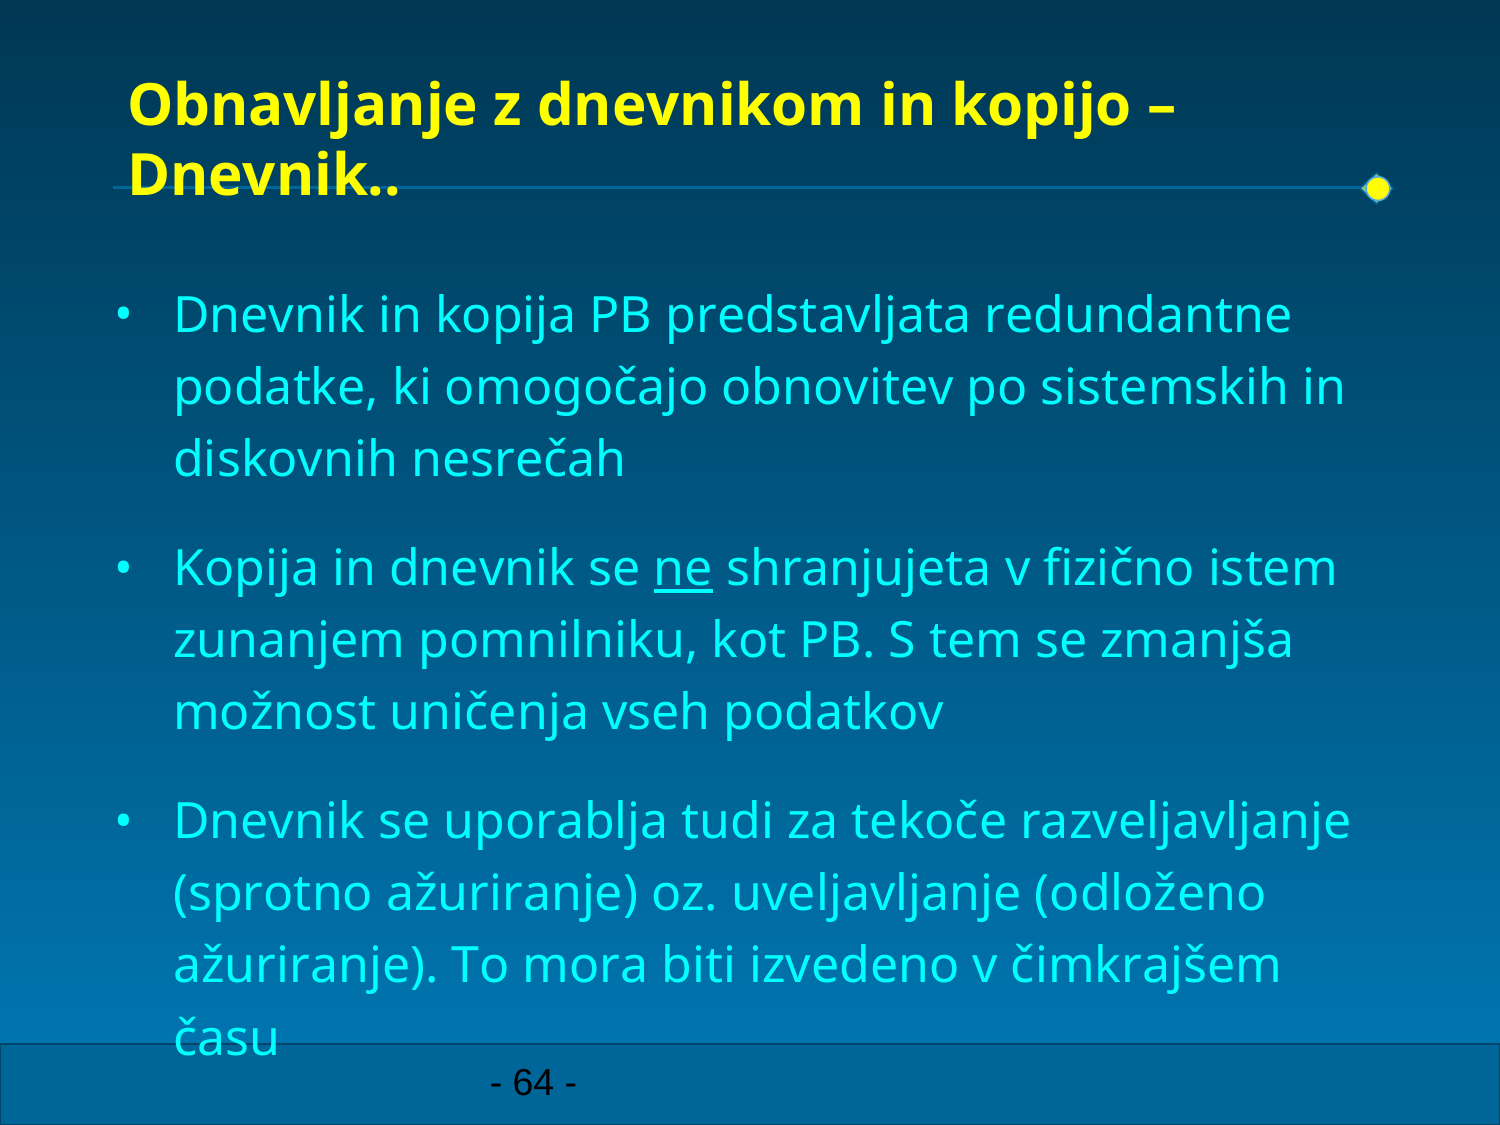

# Obnavljanje z dnevnikom in kopijo – Dnevnik..
Dnevnik in kopija PB predstavljata redundantne podatke, ki omogočajo obnovitev po sistemskih in diskovnih nesrečah
Kopija in dnevnik se ne shranjujeta v fizično istem zunanjem pomnilniku, kot PB. S tem se zmanjša možnost uničenja vseh podatkov
Dnevnik se uporablja tudi za tekoče razveljavljanje (sprotno ažuriranje) oz. uveljavljanje (odloženo ažuriranje). To mora biti izvedeno v čimkrajšem času